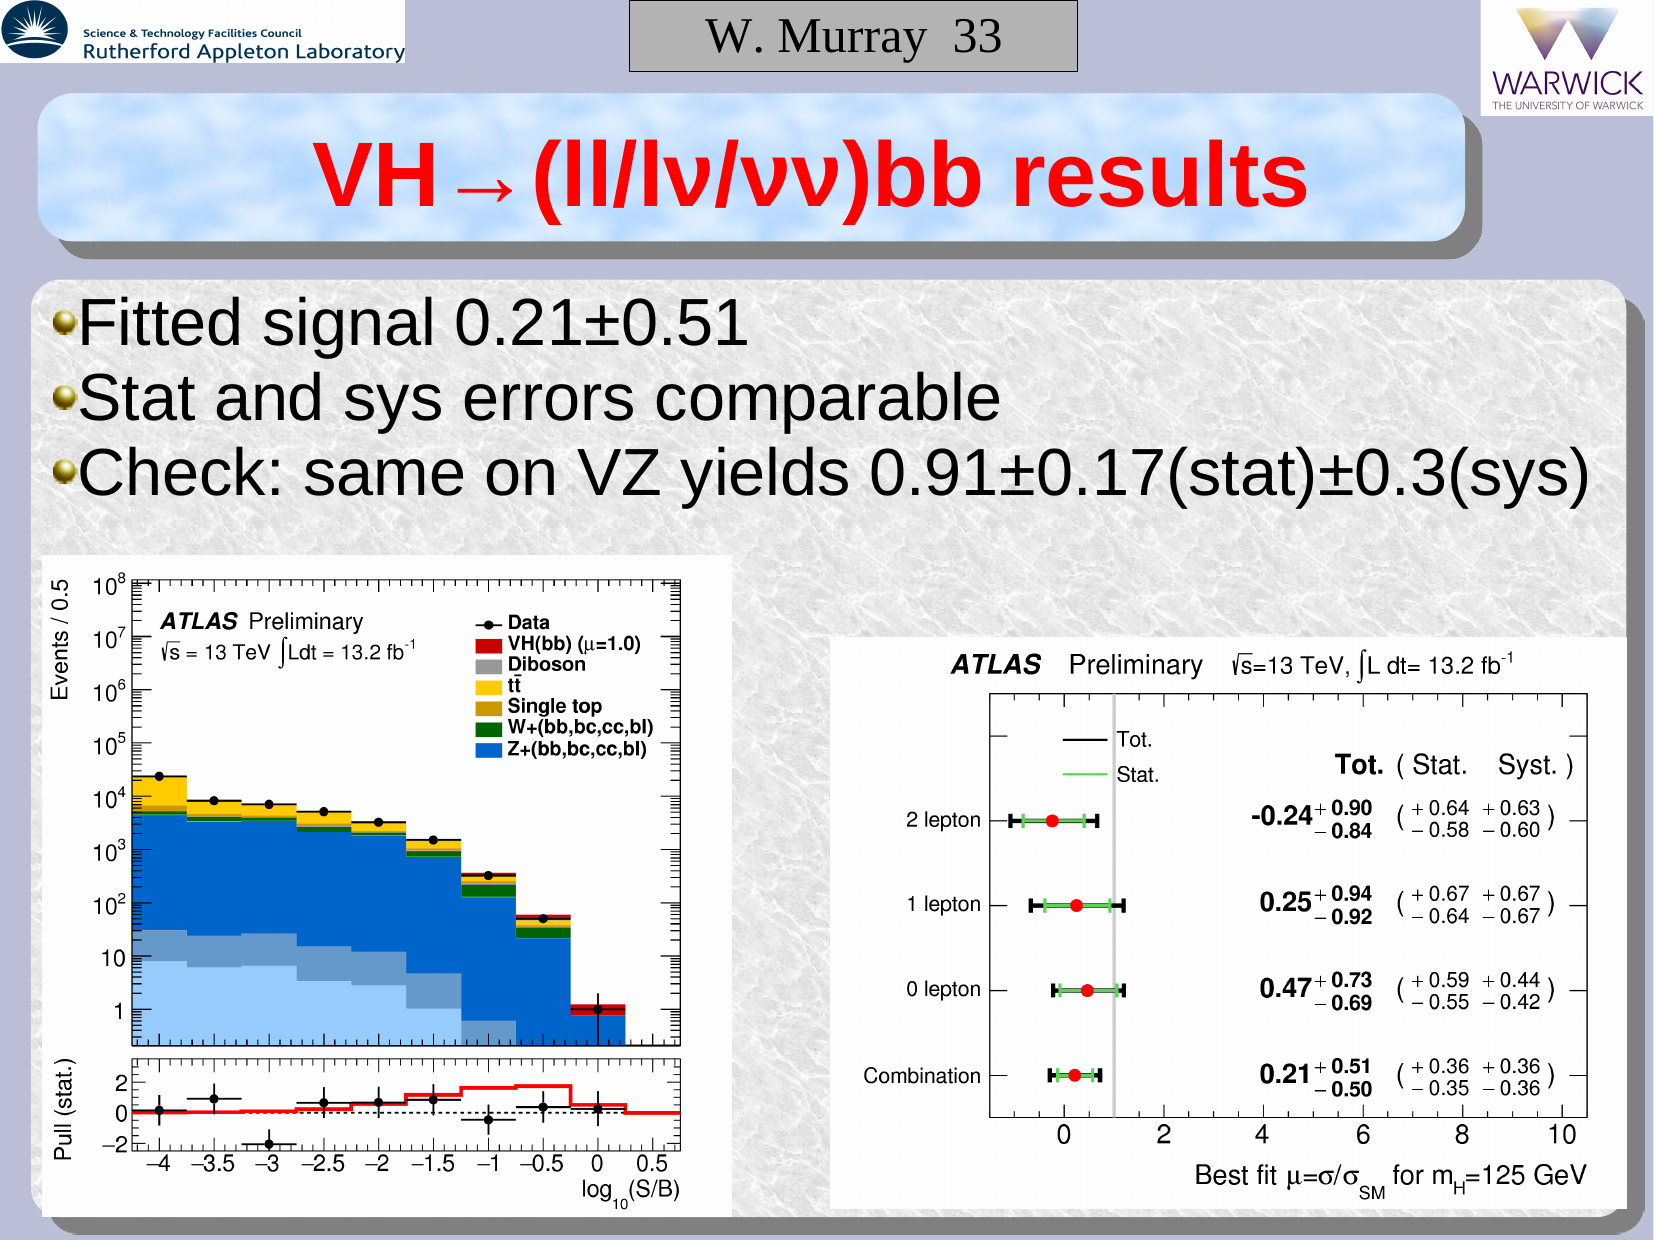

# VH→(ll/lν/νν)bb results
Fitted signal 0.21±0.51
Stat and sys errors comparable
Check: same on VZ yields 0.91±0.17(stat)±0.3(sys)